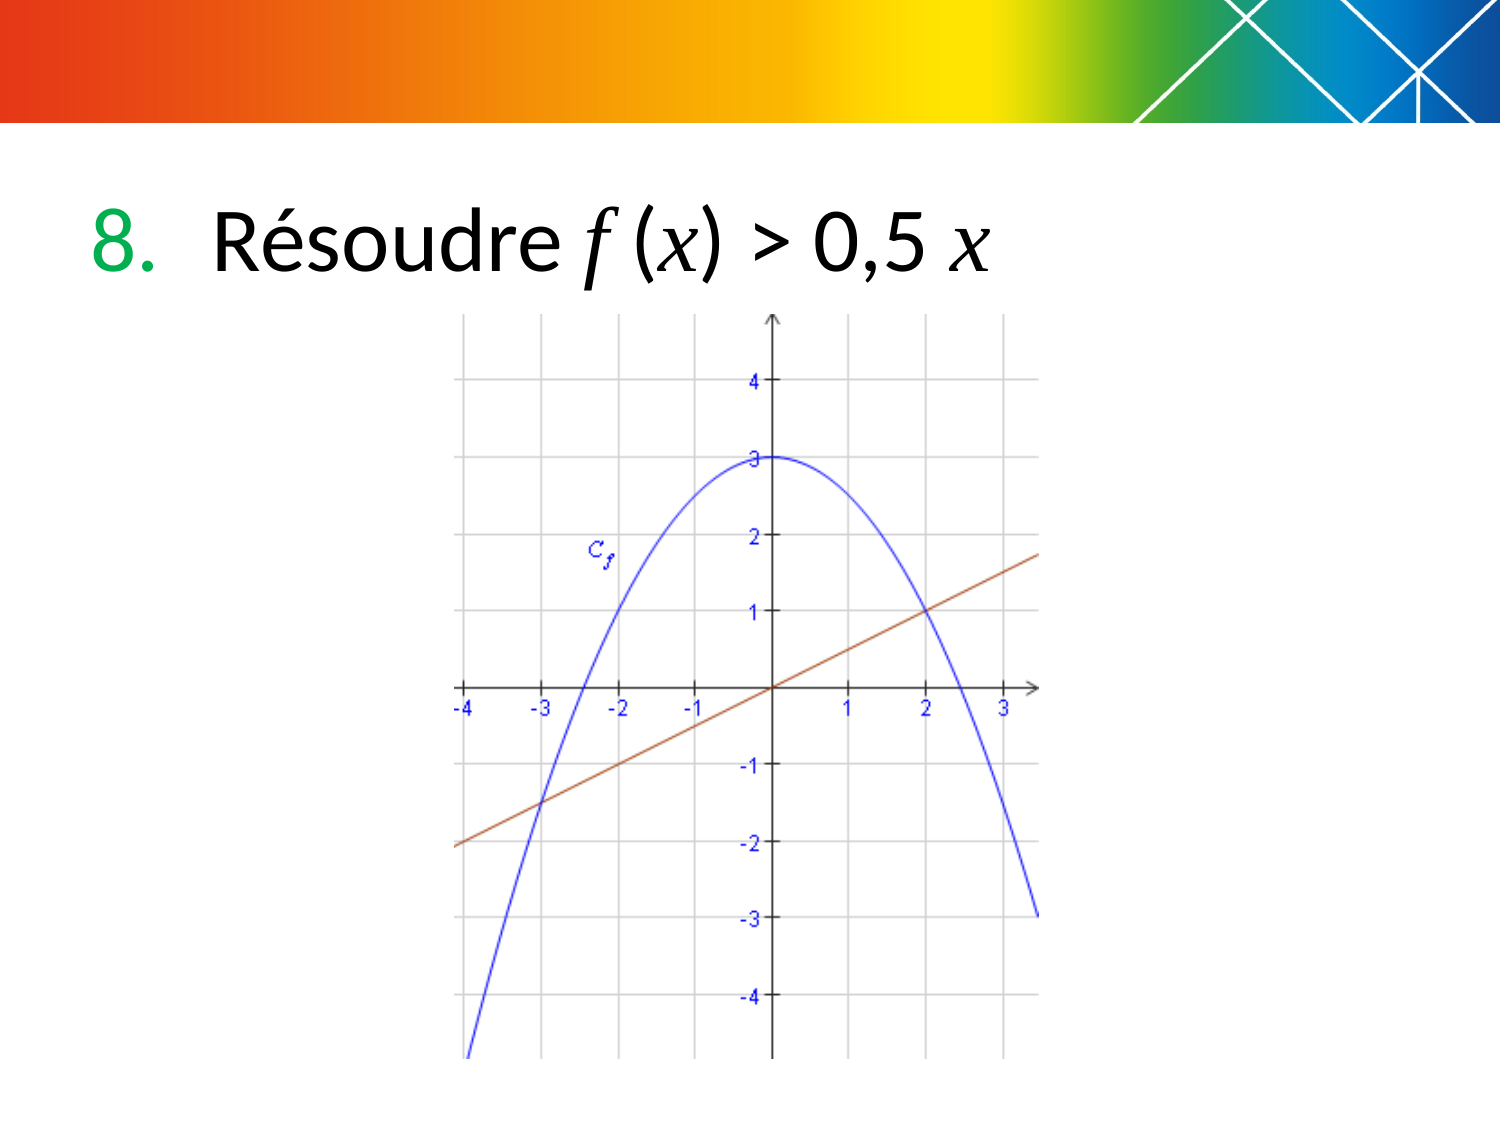

# Résoudre f (x) > 0,5 x